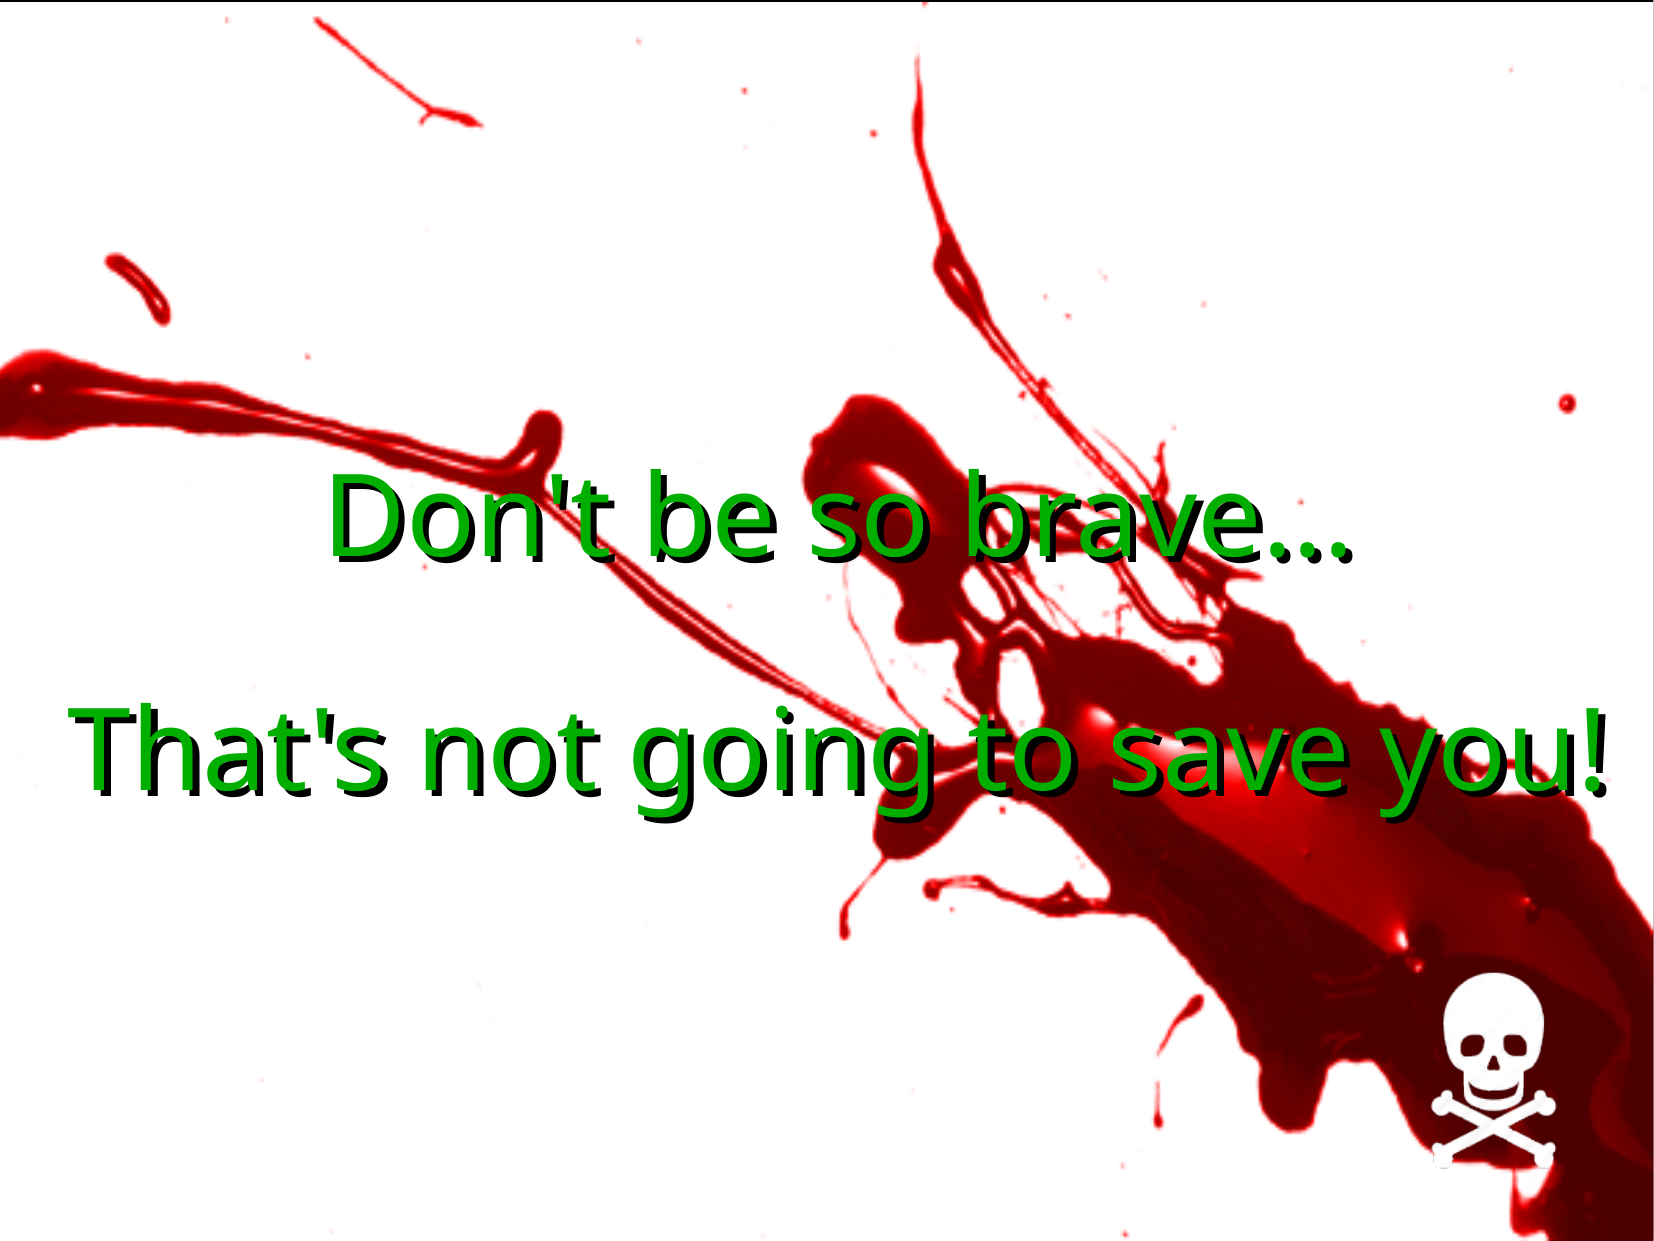

Don't be so brave...
That's not going to save you!